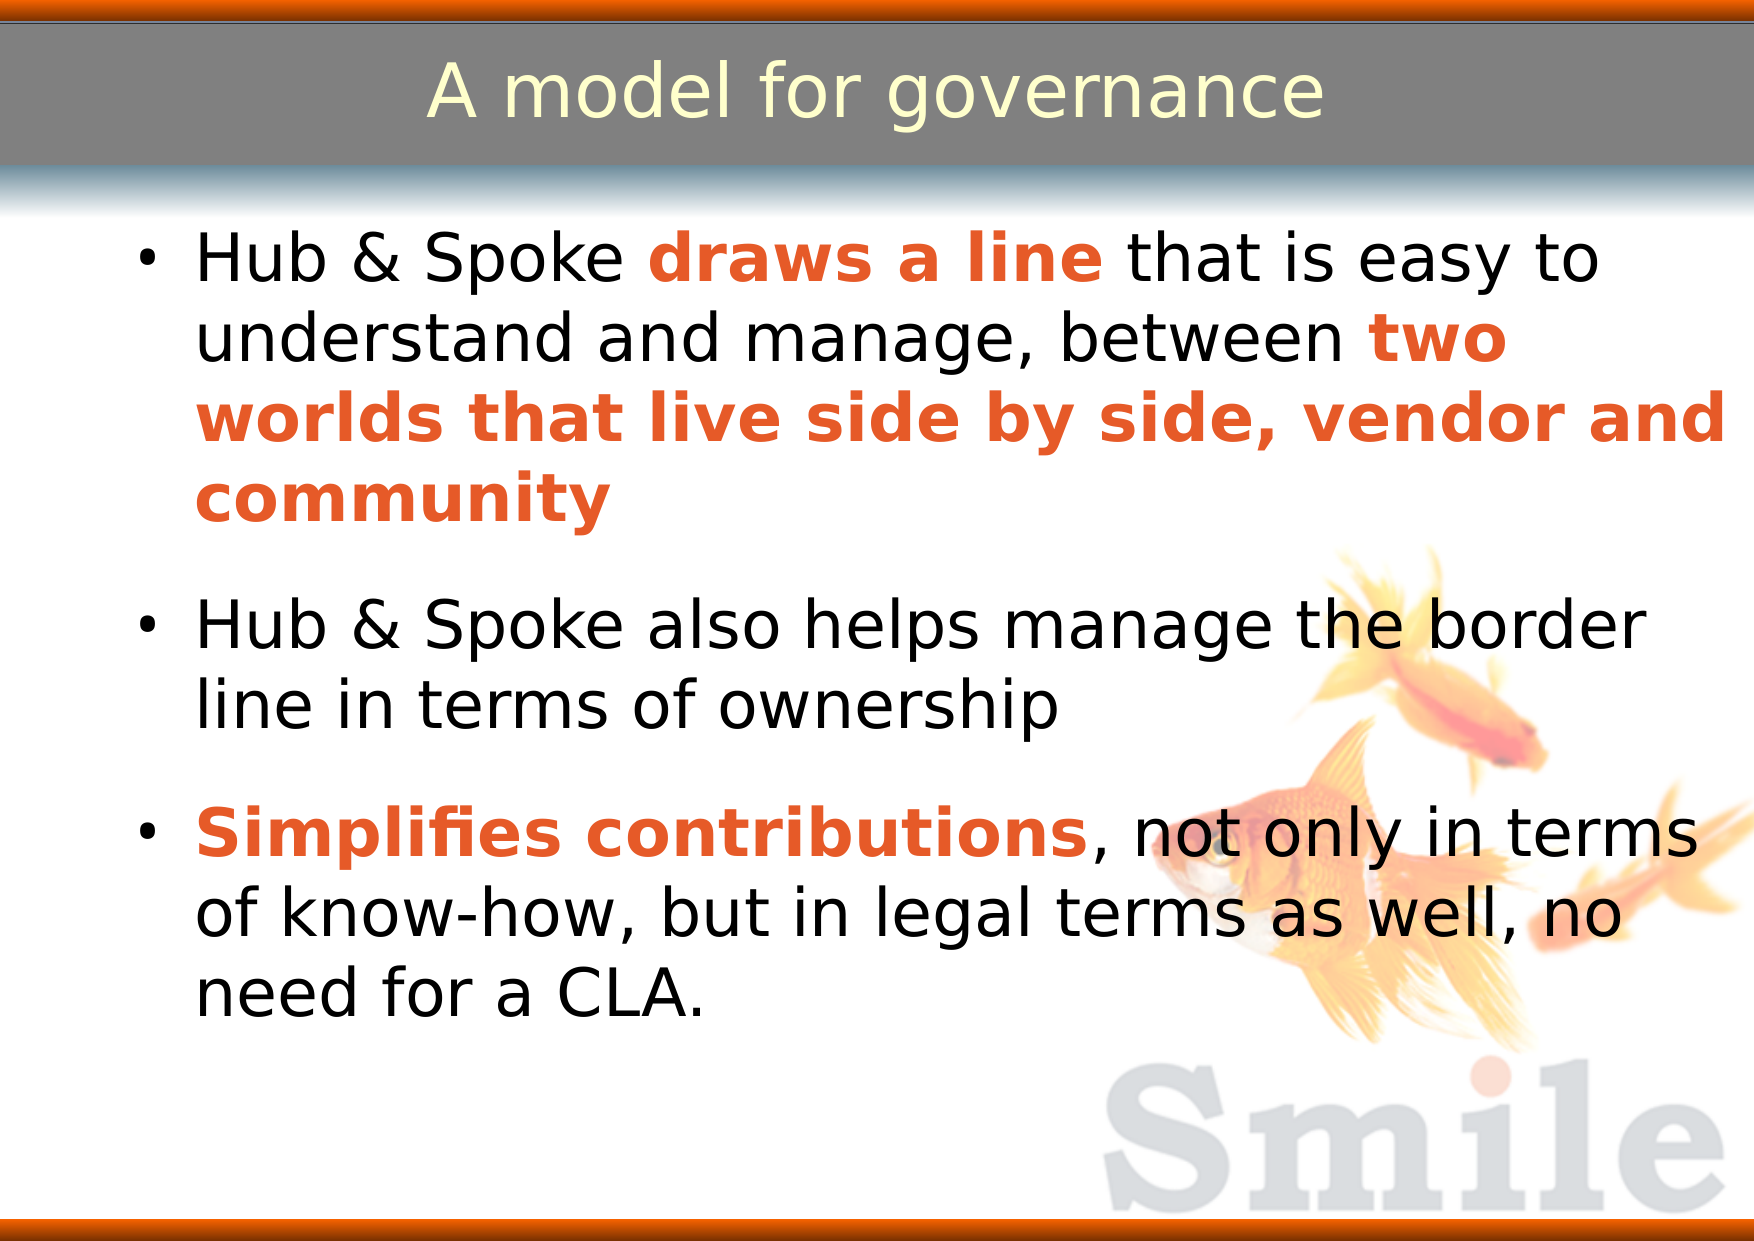

# A model for governance
Hub & Spoke draws a line that is easy to understand and manage, between two worlds that live side by side, vendor and community
Hub & Spoke also helps manage the border line in terms of ownership
Simplifies contributions, not only in terms of know-how, but in legal terms as well, no need for a CLA.